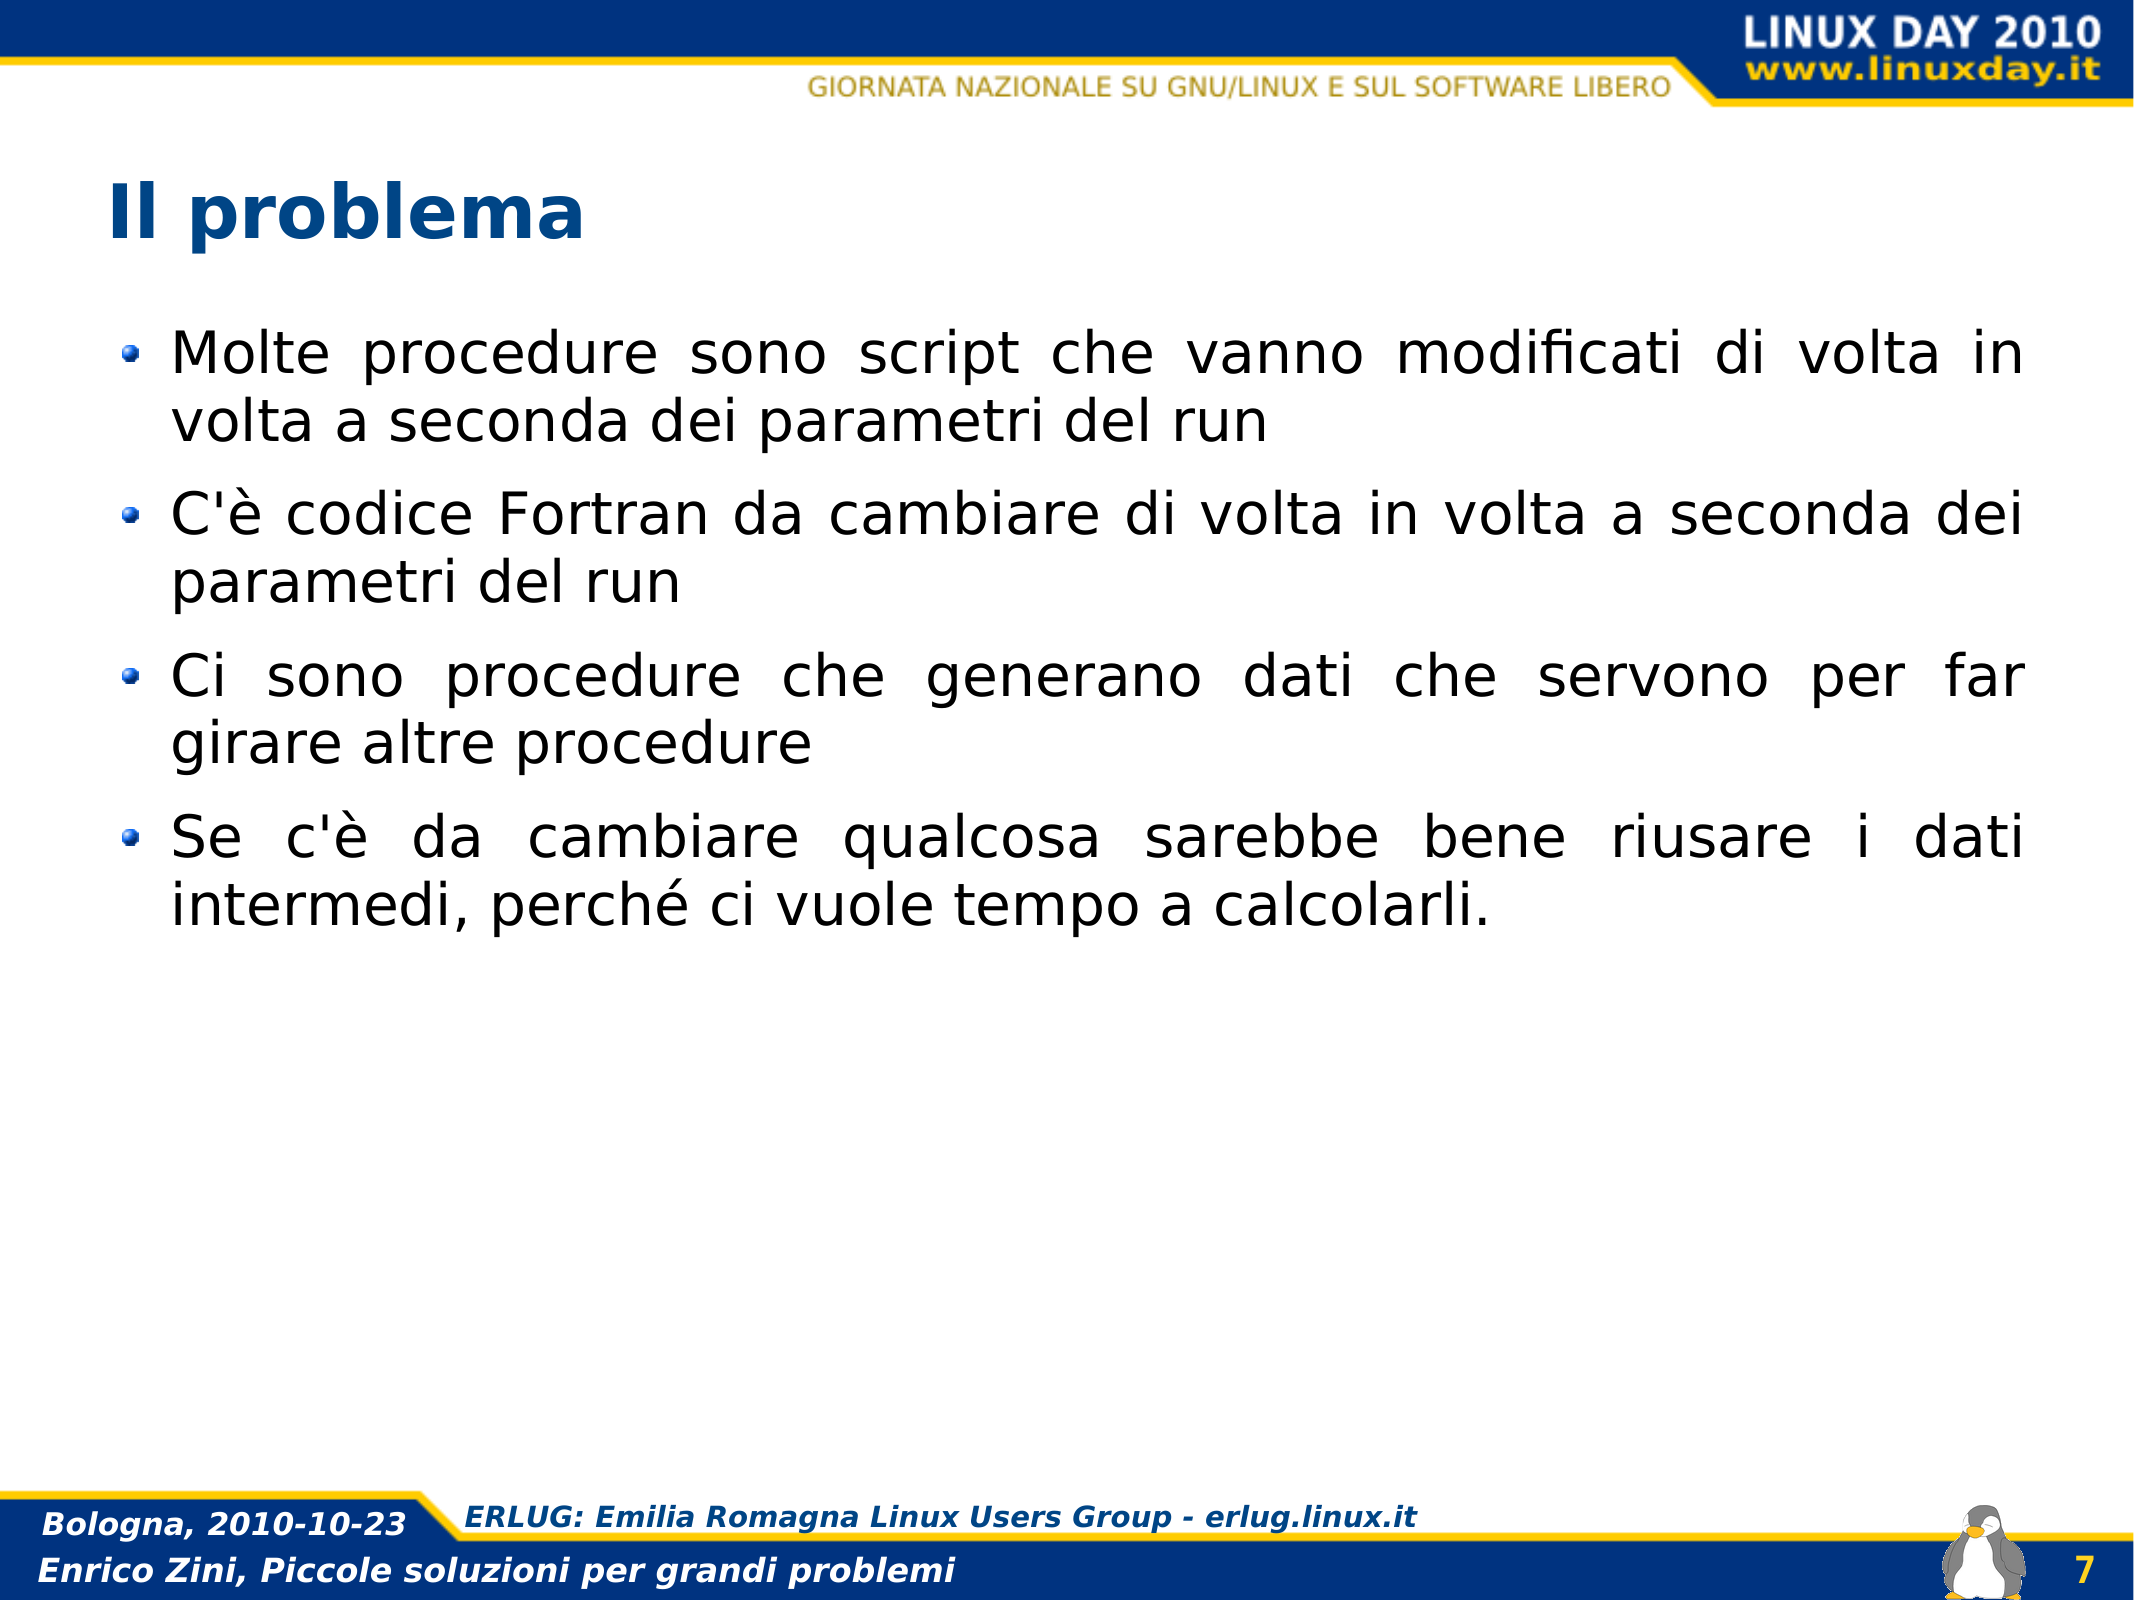

# Il problema
Molte procedure sono script che vanno modificati di volta in volta a seconda dei parametri del run
C'è codice Fortran da cambiare di volta in volta a seconda dei parametri del run
Ci sono procedure che generano dati che servono per far girare altre procedure
Se c'è da cambiare qualcosa sarebbe bene riusare i dati intermedi, perché ci vuole tempo a calcolarli.